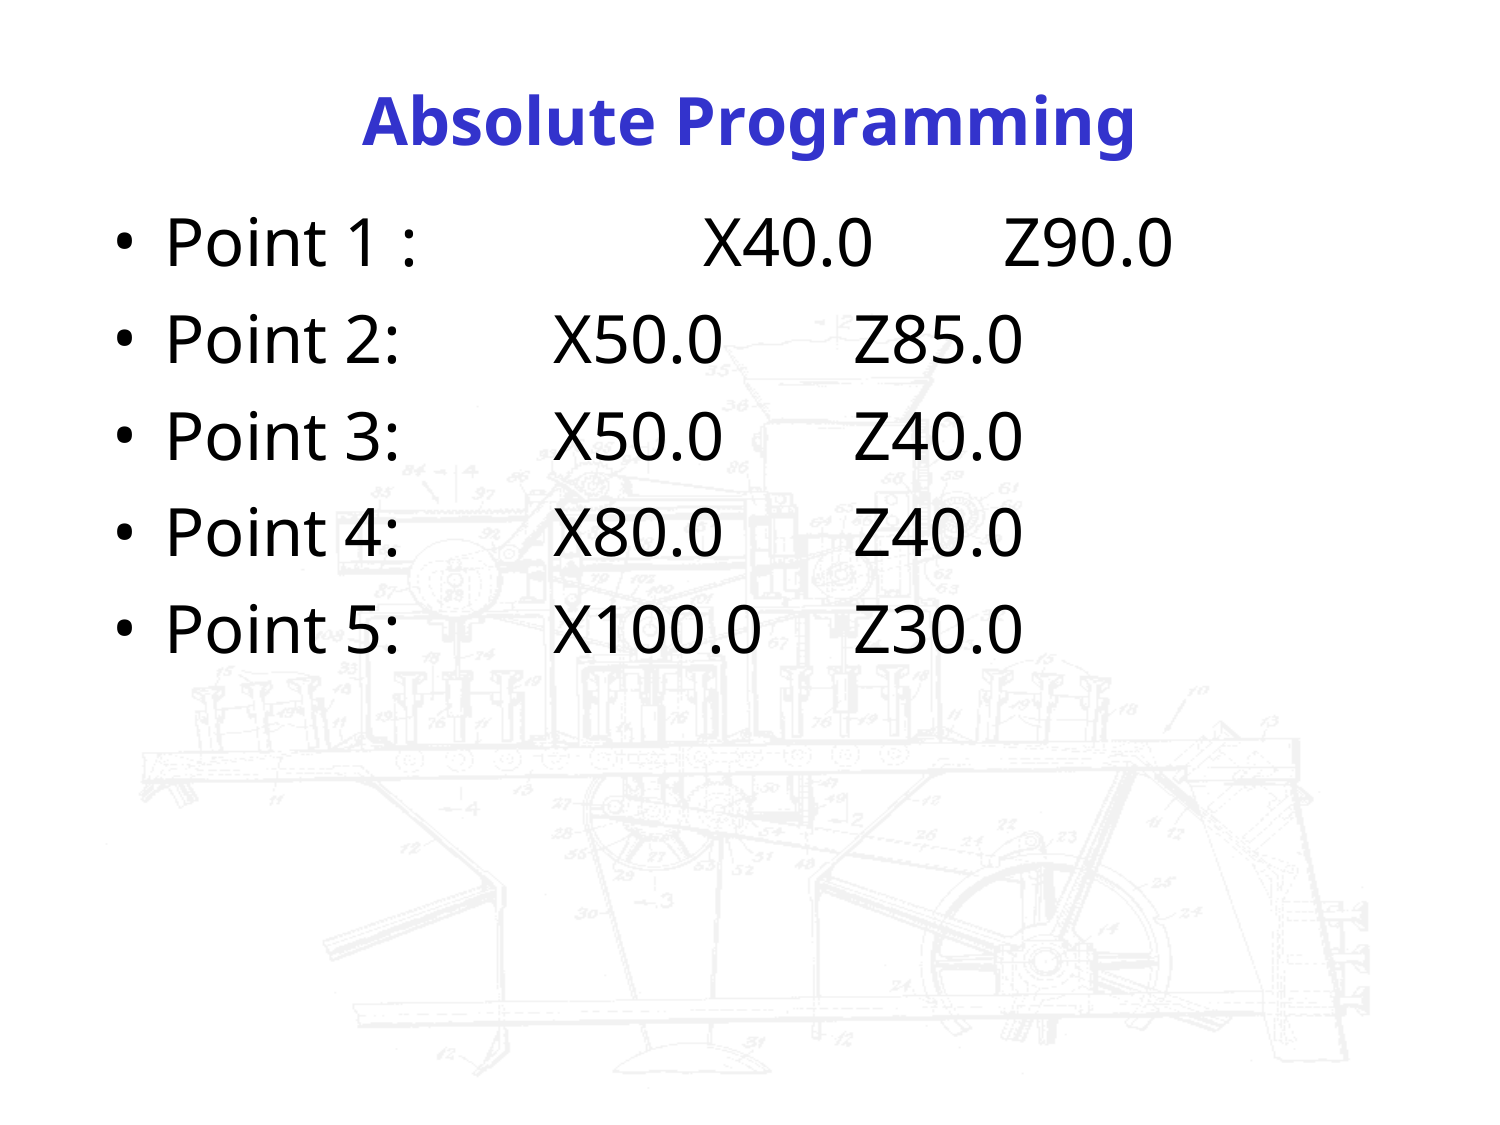

# Absolute Programming
Point 1 :		X40.0	Z90.0
Point 2:		X50.0	Z85.0
Point 3:		X50.0	Z40.0
Point 4:		X80.0	Z40.0
Point 5:		X100.0	Z30.0